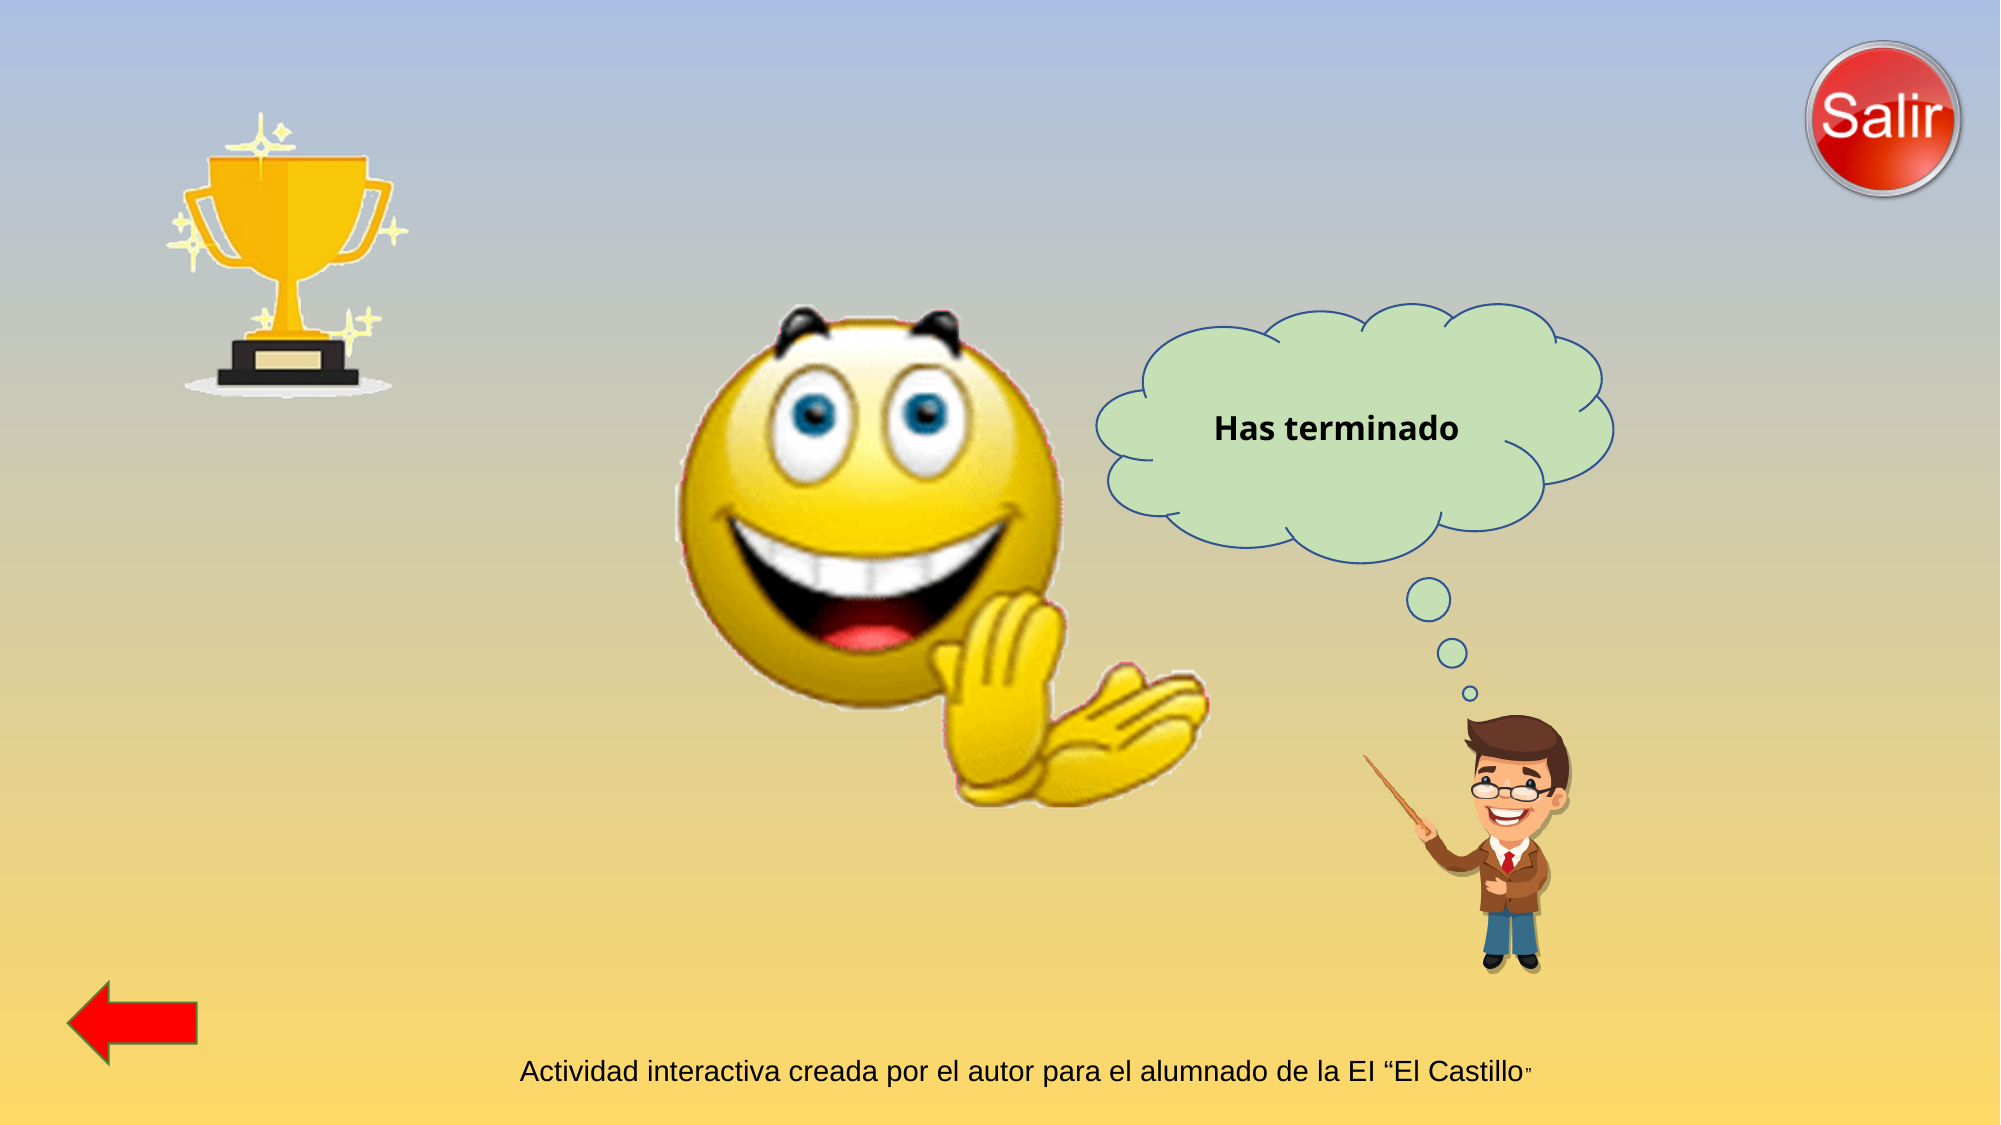

Has terminado
Actividad interactiva creada por el autor para el alumnado de la EI “El Castillo”